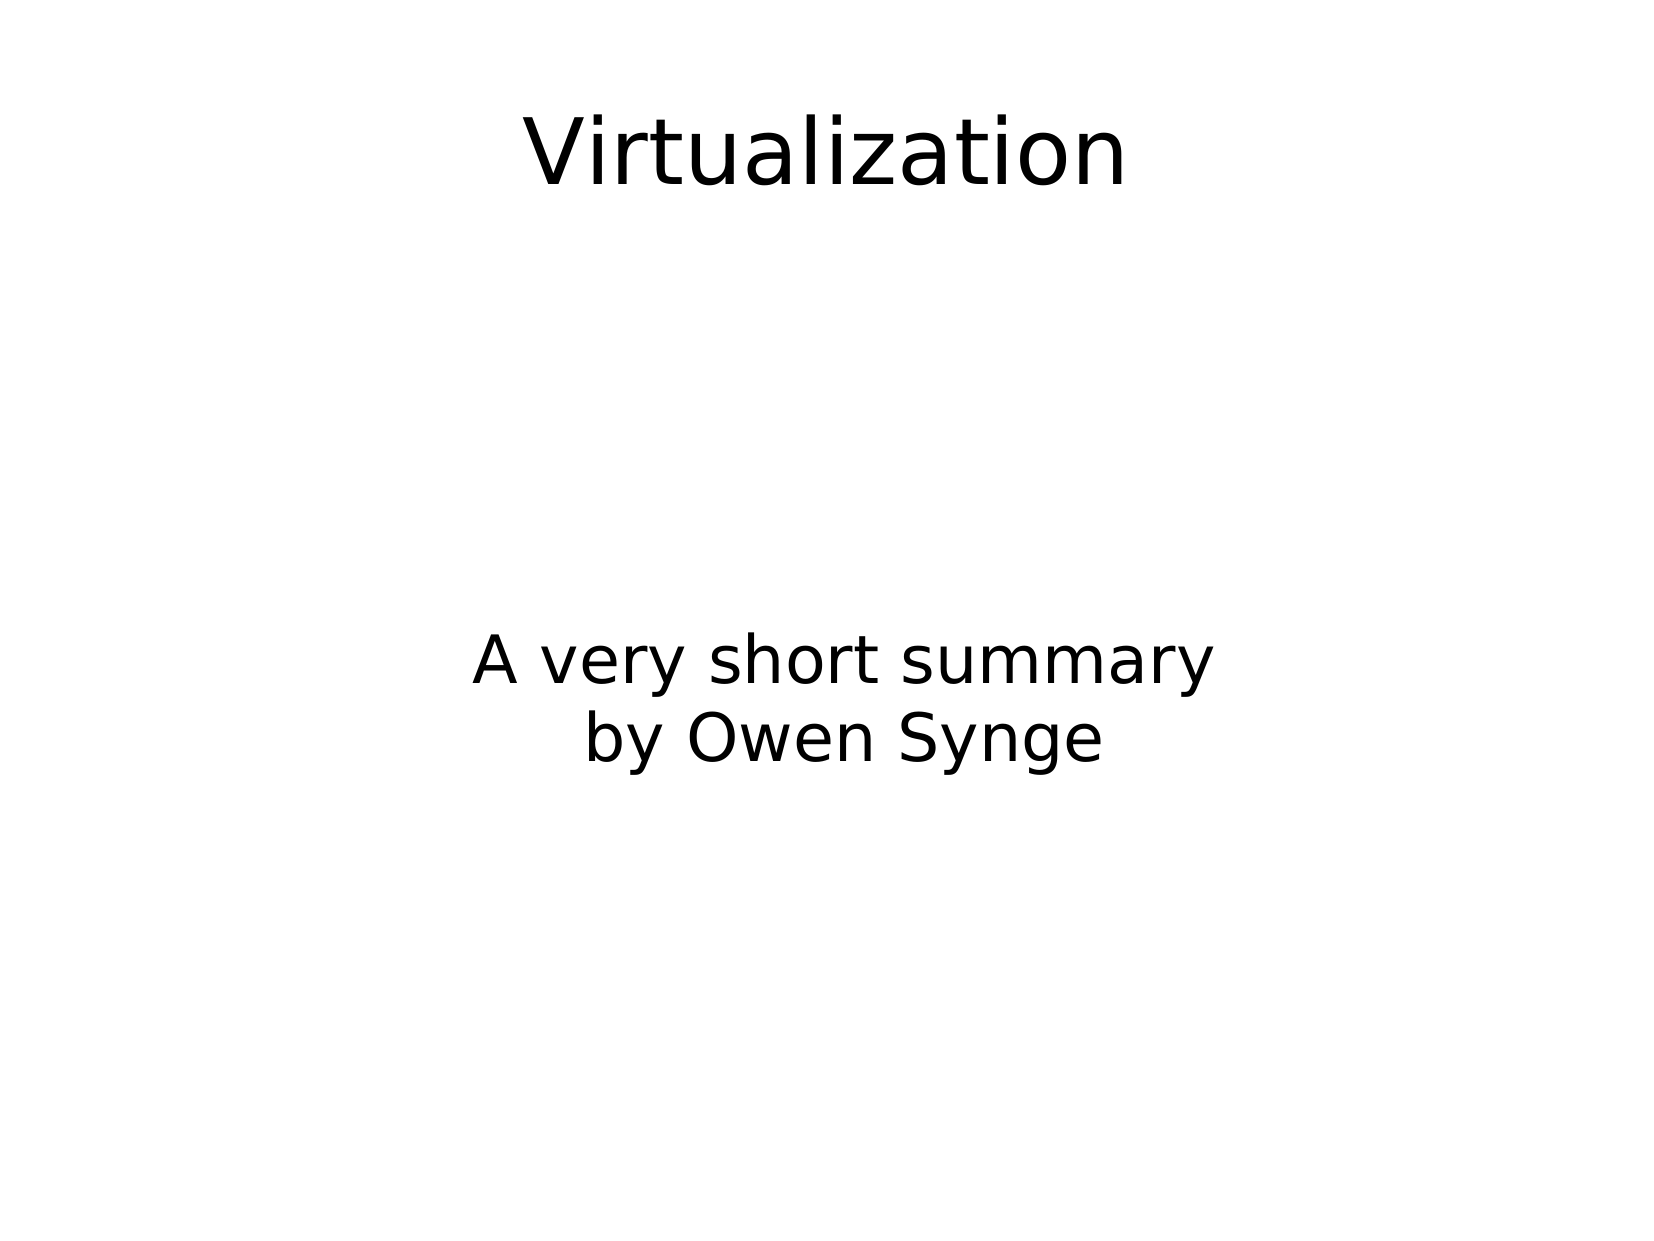

# Virtualization
A very short summary
by Owen Synge